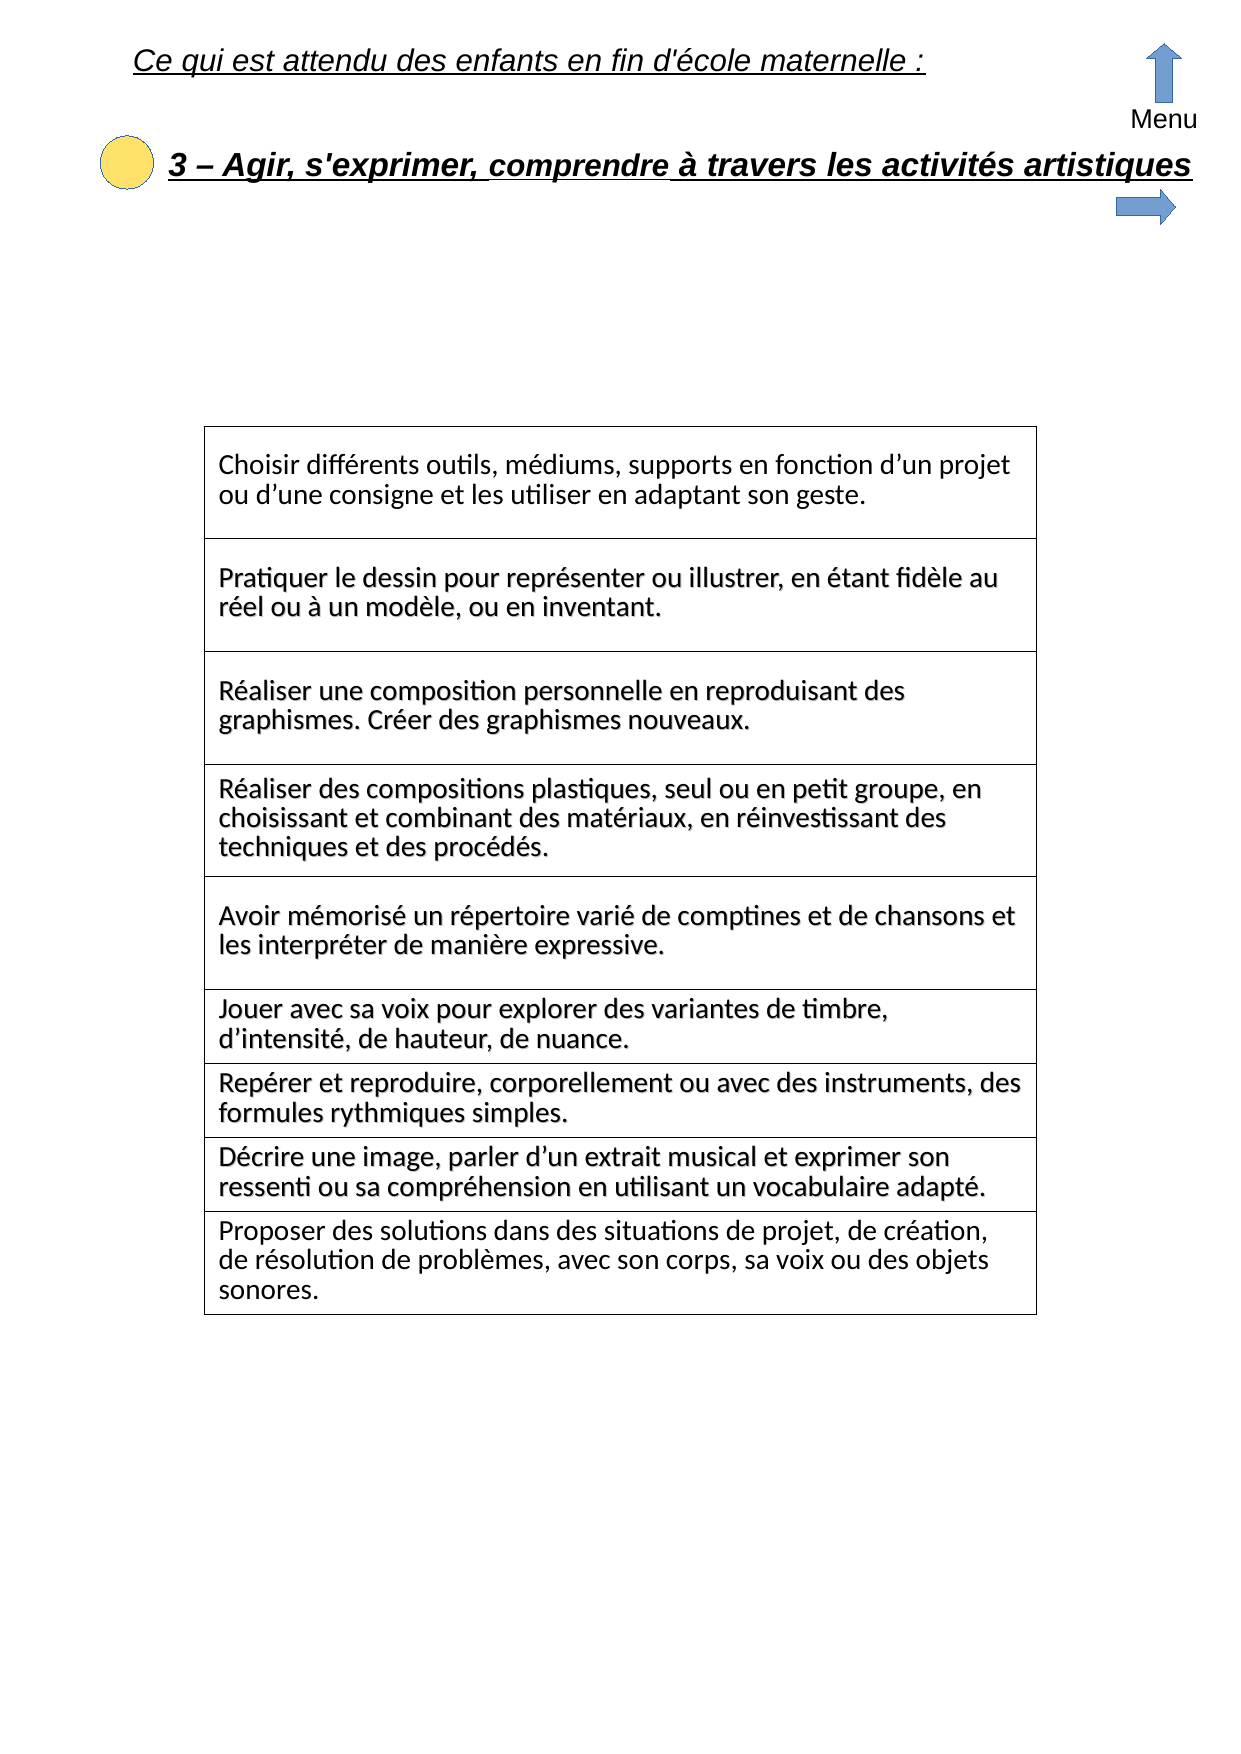

Ce qui est attendu des enfants en fin d'école maternelle :
Menu
3 – Agir, s'exprimer, comprendre à travers les activités artistiques
| Choisir différents outils, médiums, supports en fonction d’un projet ou d’une consigne et les utiliser en adaptant son geste. |
| --- |
| Pratiquer le dessin pour représenter ou illustrer, en étant fidèle au réel ou à un modèle, ou en inventant. |
| Réaliser une composition personnelle en reproduisant des graphismes. Créer des graphismes nouveaux. |
| Réaliser des compositions plastiques, seul ou en petit groupe, en choisissant et combinant des matériaux, en réinvestissant des techniques et des procédés. |
| Avoir mémorisé un répertoire varié de comptines et de chansons et les interpréter de manière expressive. |
| Jouer avec sa voix pour explorer des variantes de timbre, d’intensité, de hauteur, de nuance. |
| Repérer et reproduire, corporellement ou avec des instruments, des formules rythmiques simples. |
| Décrire une image, parler d’un extrait musical et exprimer son ressenti ou sa compréhension en utilisant un vocabulaire adapté. |
| Proposer des solutions dans des situations de projet, de création, de résolution de problèmes, avec son corps, sa voix ou des objets sonores. |